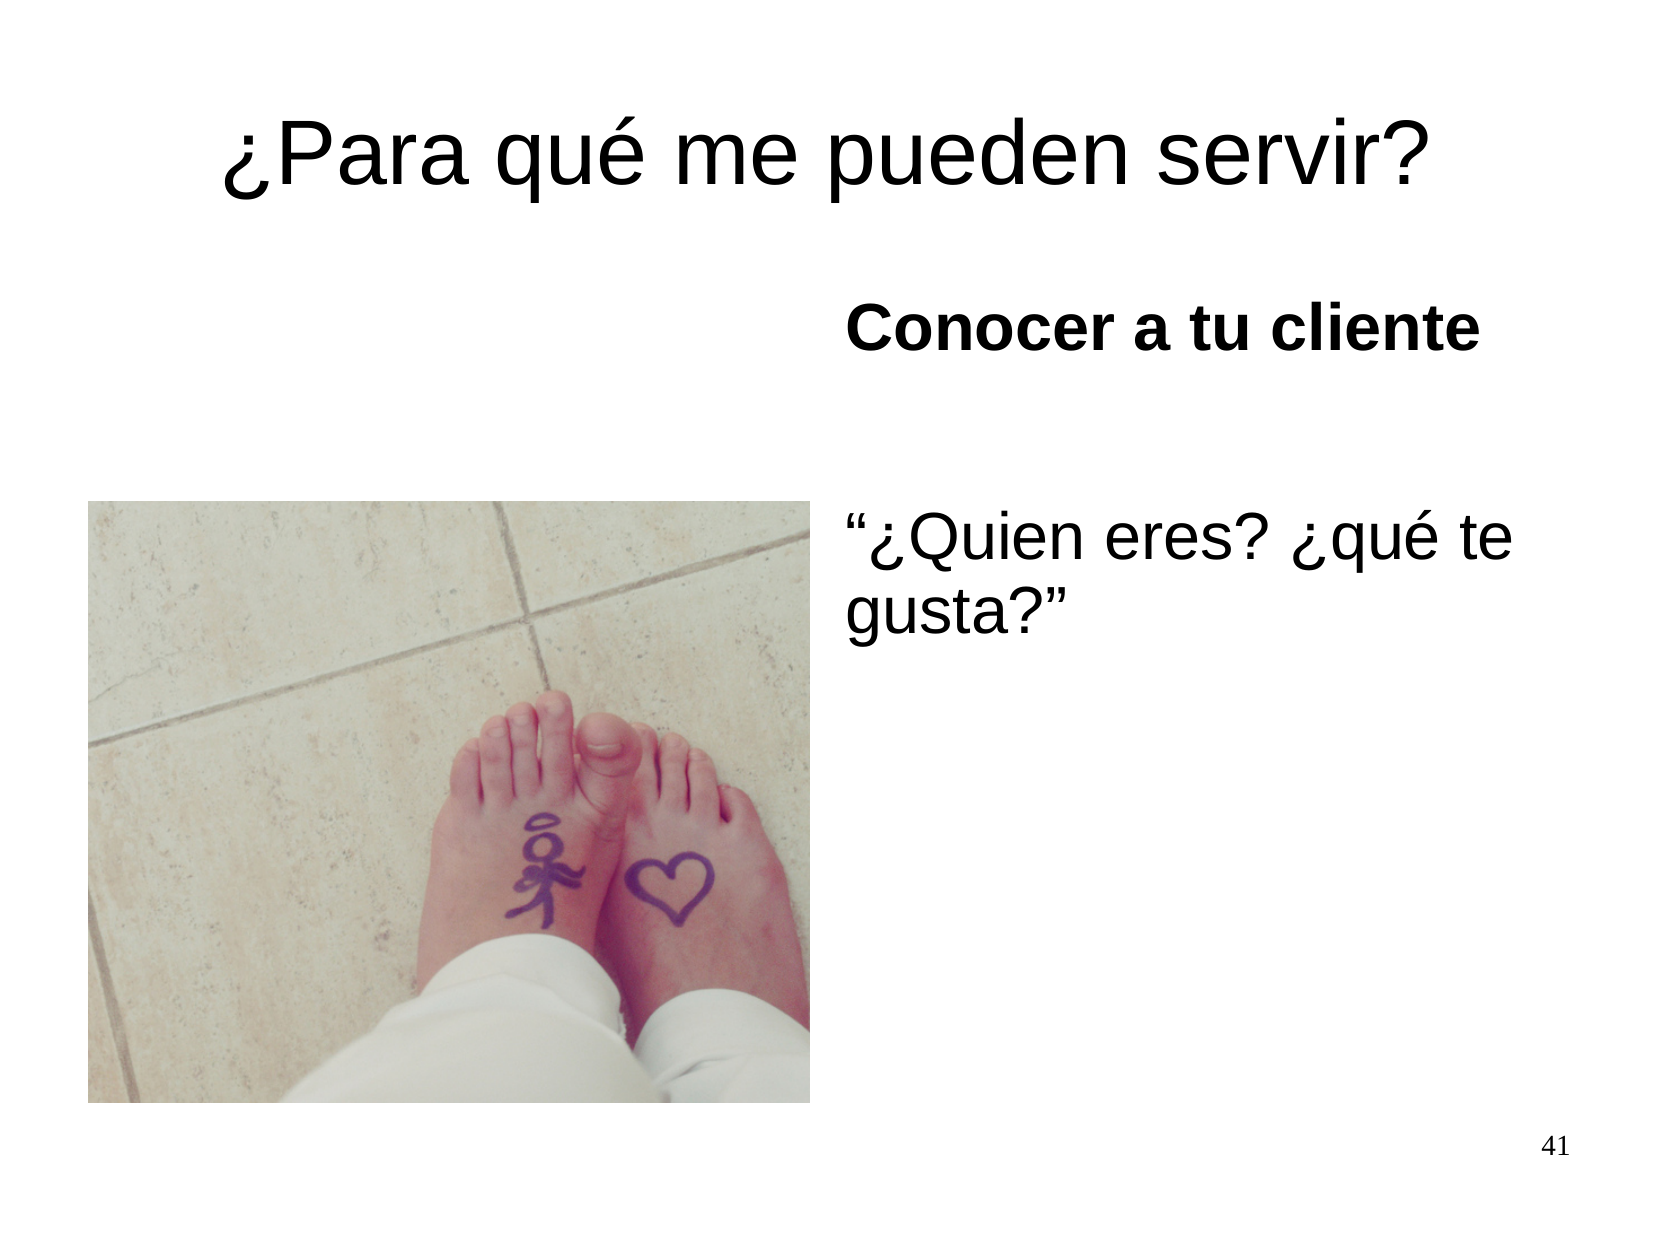

# ¿Para qué me pueden servir?
Conocer a tu cliente
“¿Quien eres? ¿qué te gusta?”
41